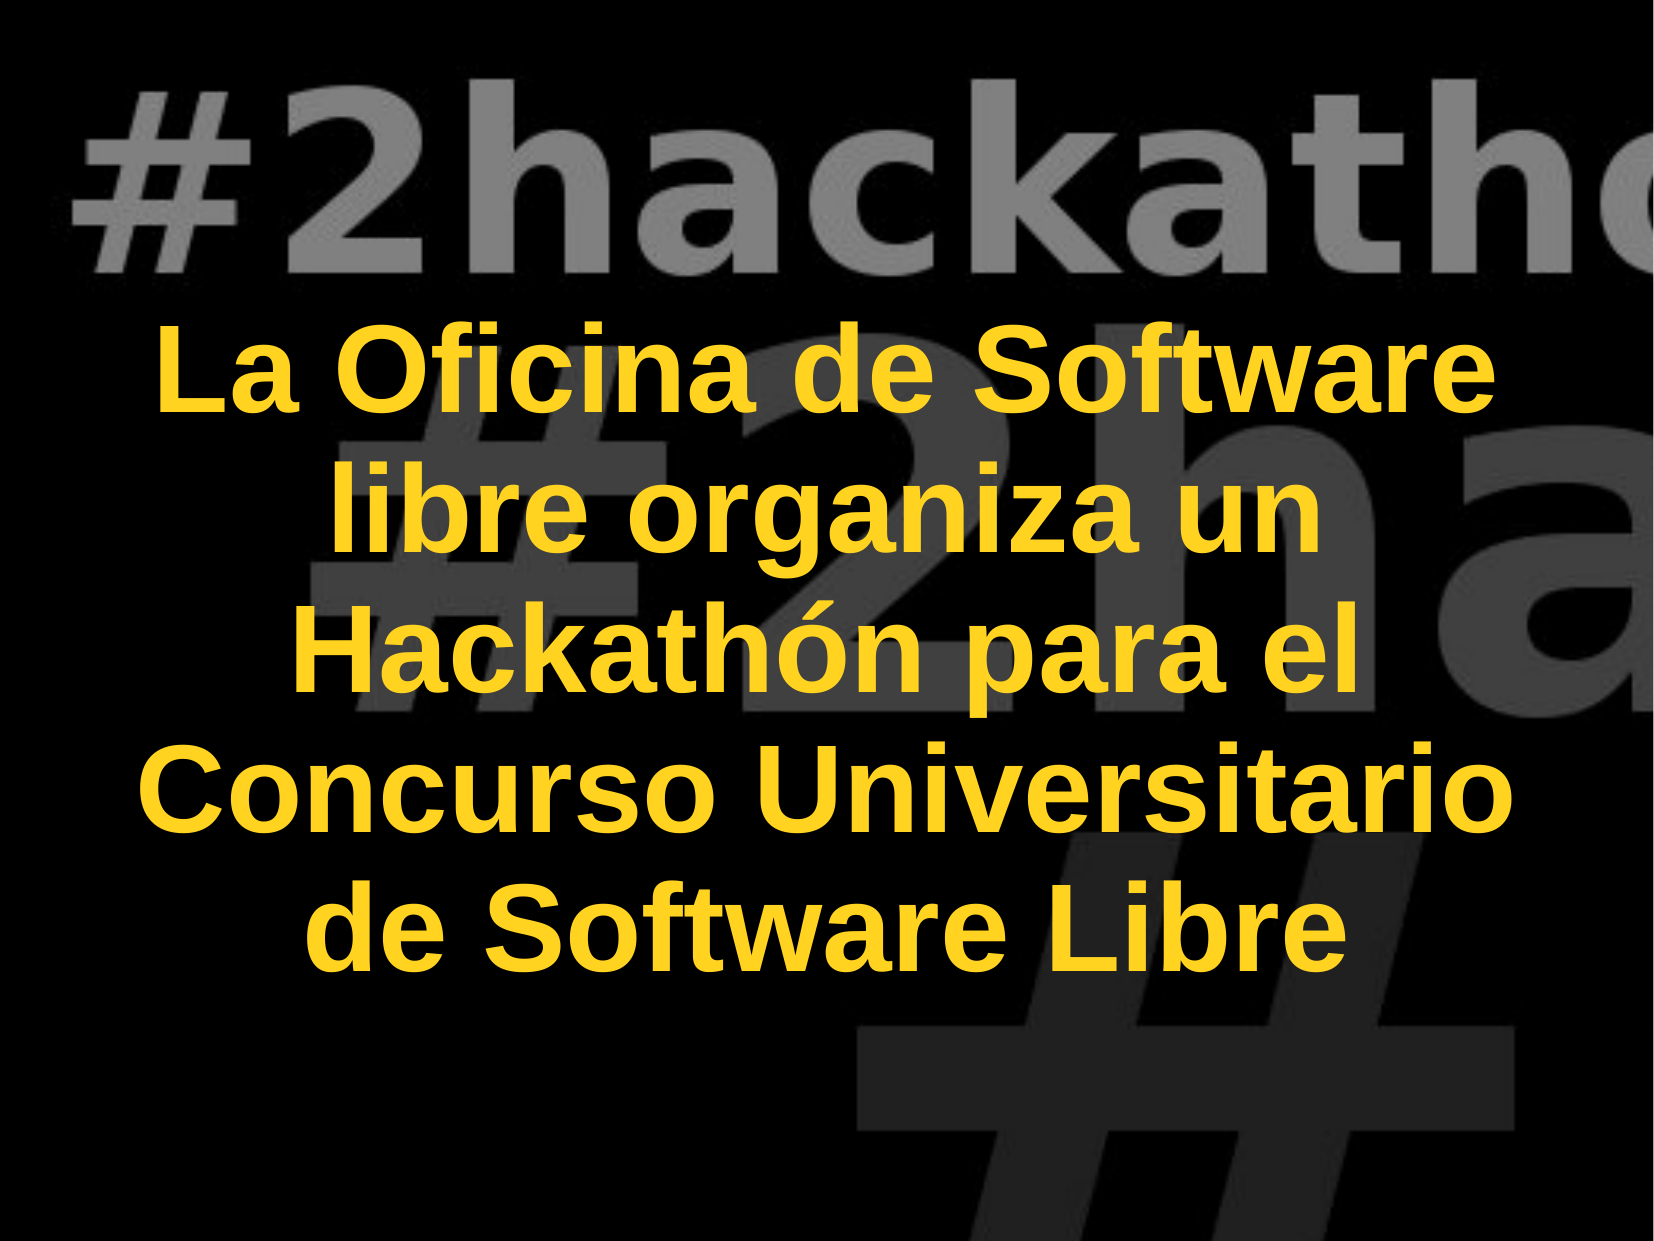

# La Oficina de Software libre organiza un Hackathón para el Concurso Universitario de Software Libre